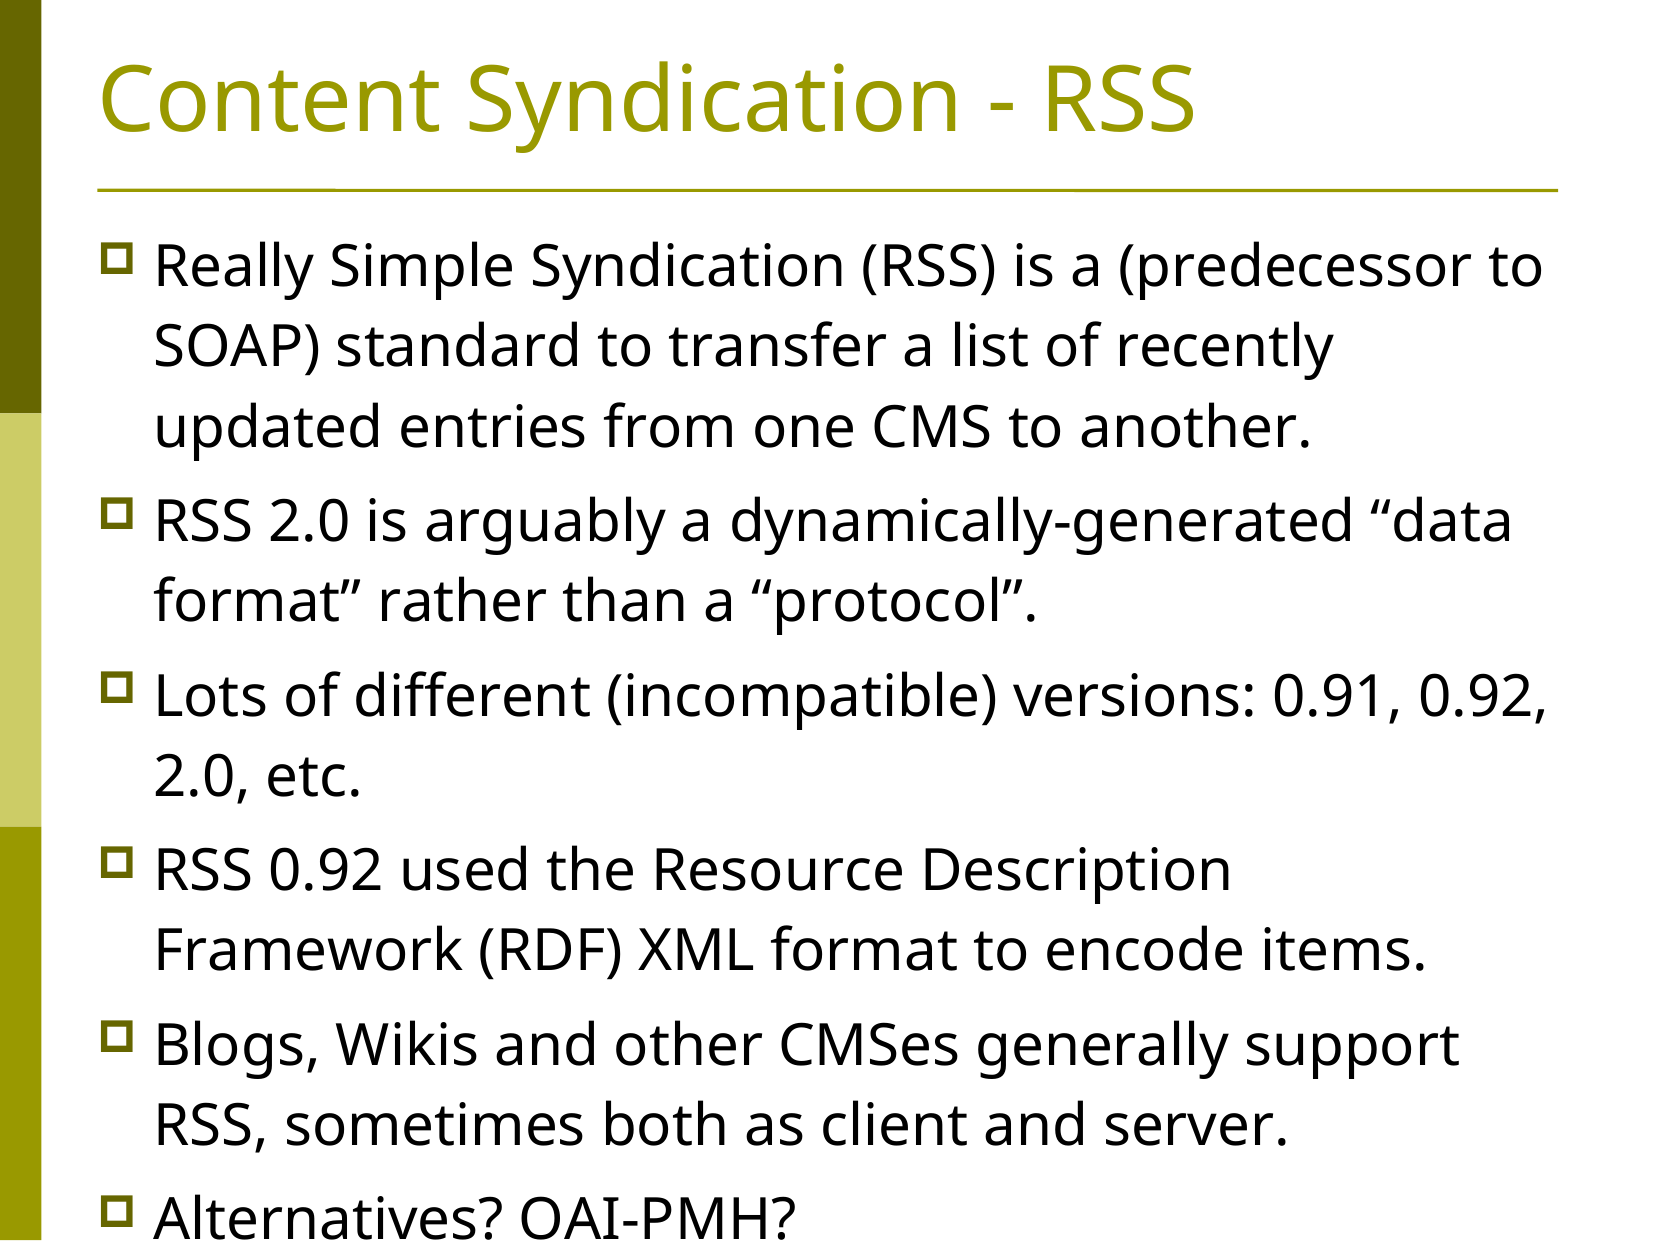

# Content Syndication - RSS
Really Simple Syndication (RSS) is a (predecessor to SOAP) standard to transfer a list of recently updated entries from one CMS to another.
RSS 2.0 is arguably a dynamically-generated “data format” rather than a “protocol”.
Lots of different (incompatible) versions: 0.91, 0.92, 2.0, etc.
RSS 0.92 used the Resource Description Framework (RDF) XML format to encode items.
Blogs, Wikis and other CMSes generally support RSS, sometimes both as client and server.
Alternatives? OAI-PMH?